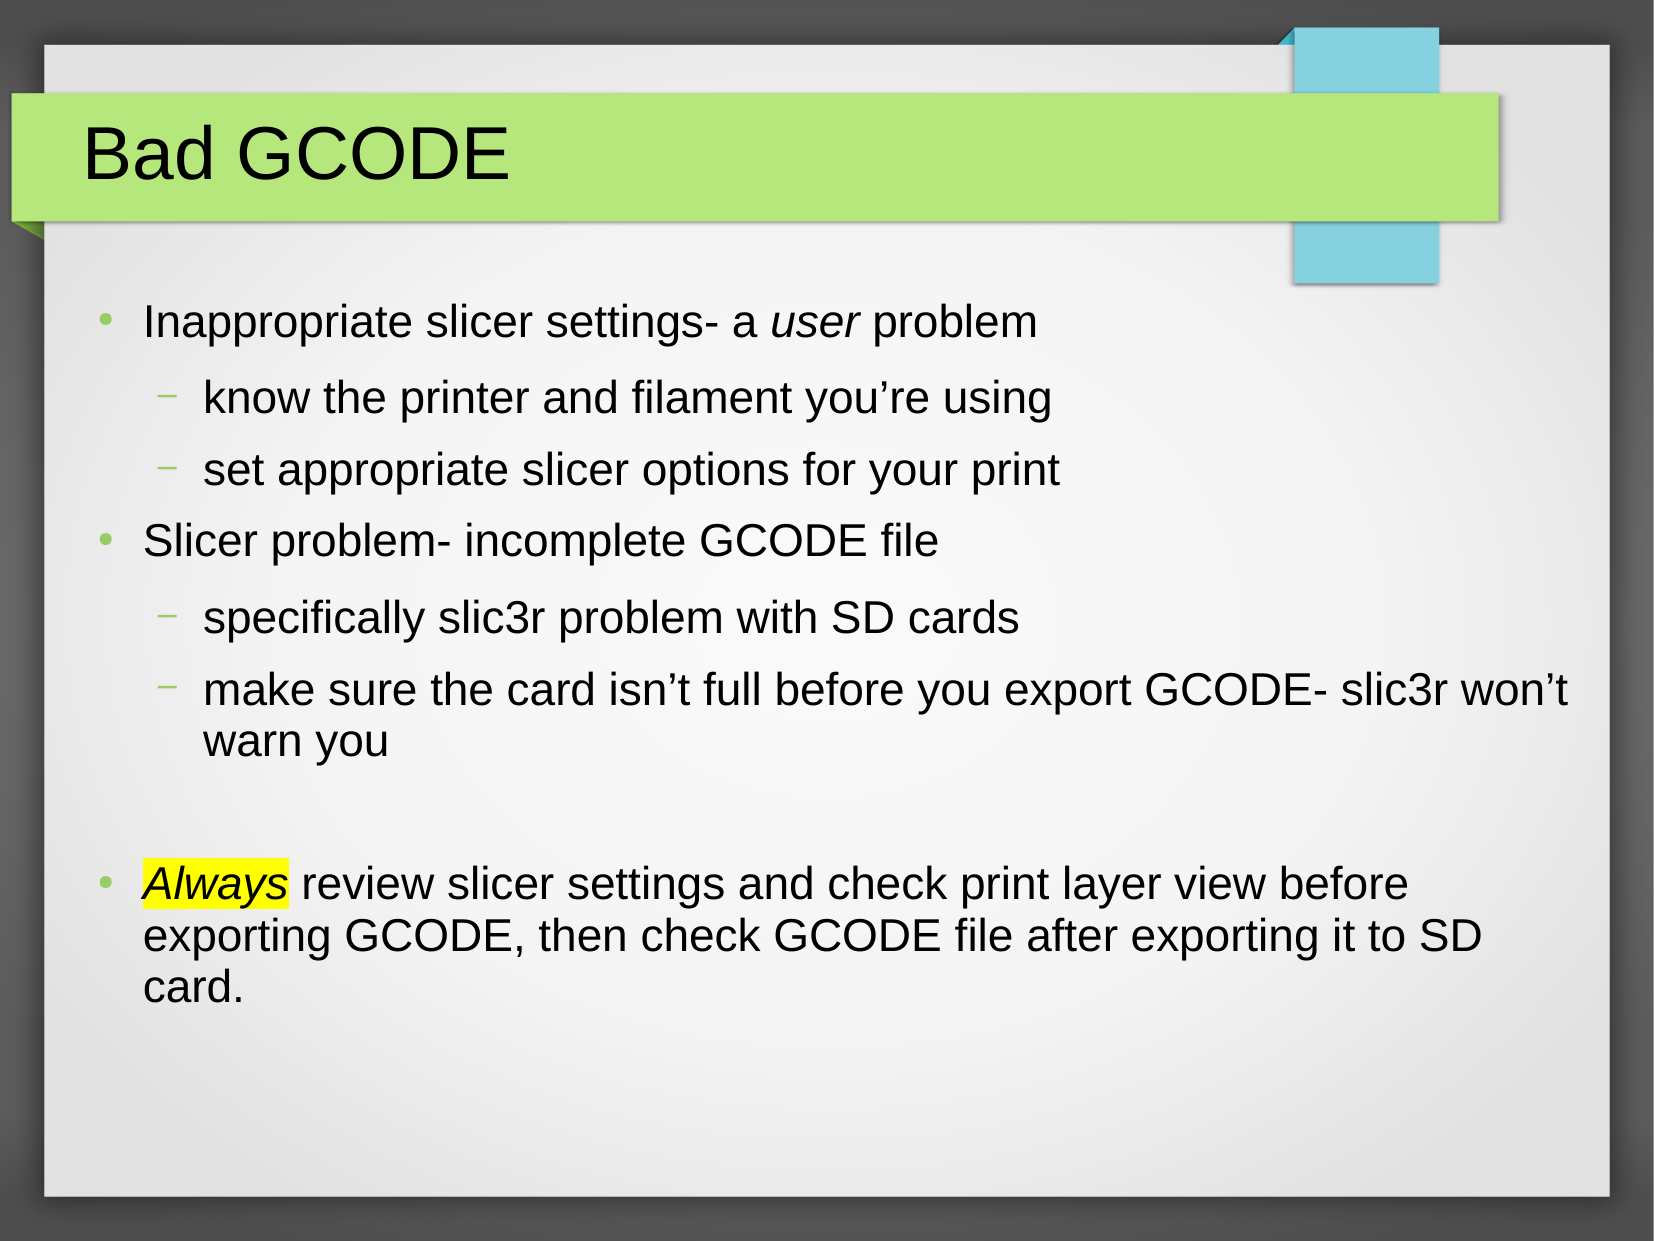

# Bad GCODE
Inappropriate slicer settings- a user problem
know the printer and filament you’re using
set appropriate slicer options for your print
Slicer problem- incomplete GCODE file
specifically slic3r problem with SD cards
make sure the card isn’t full before you export GCODE- slic3r won’t warn you
Always review slicer settings and check print layer view before exporting GCODE, then check GCODE file after exporting it to SD card.